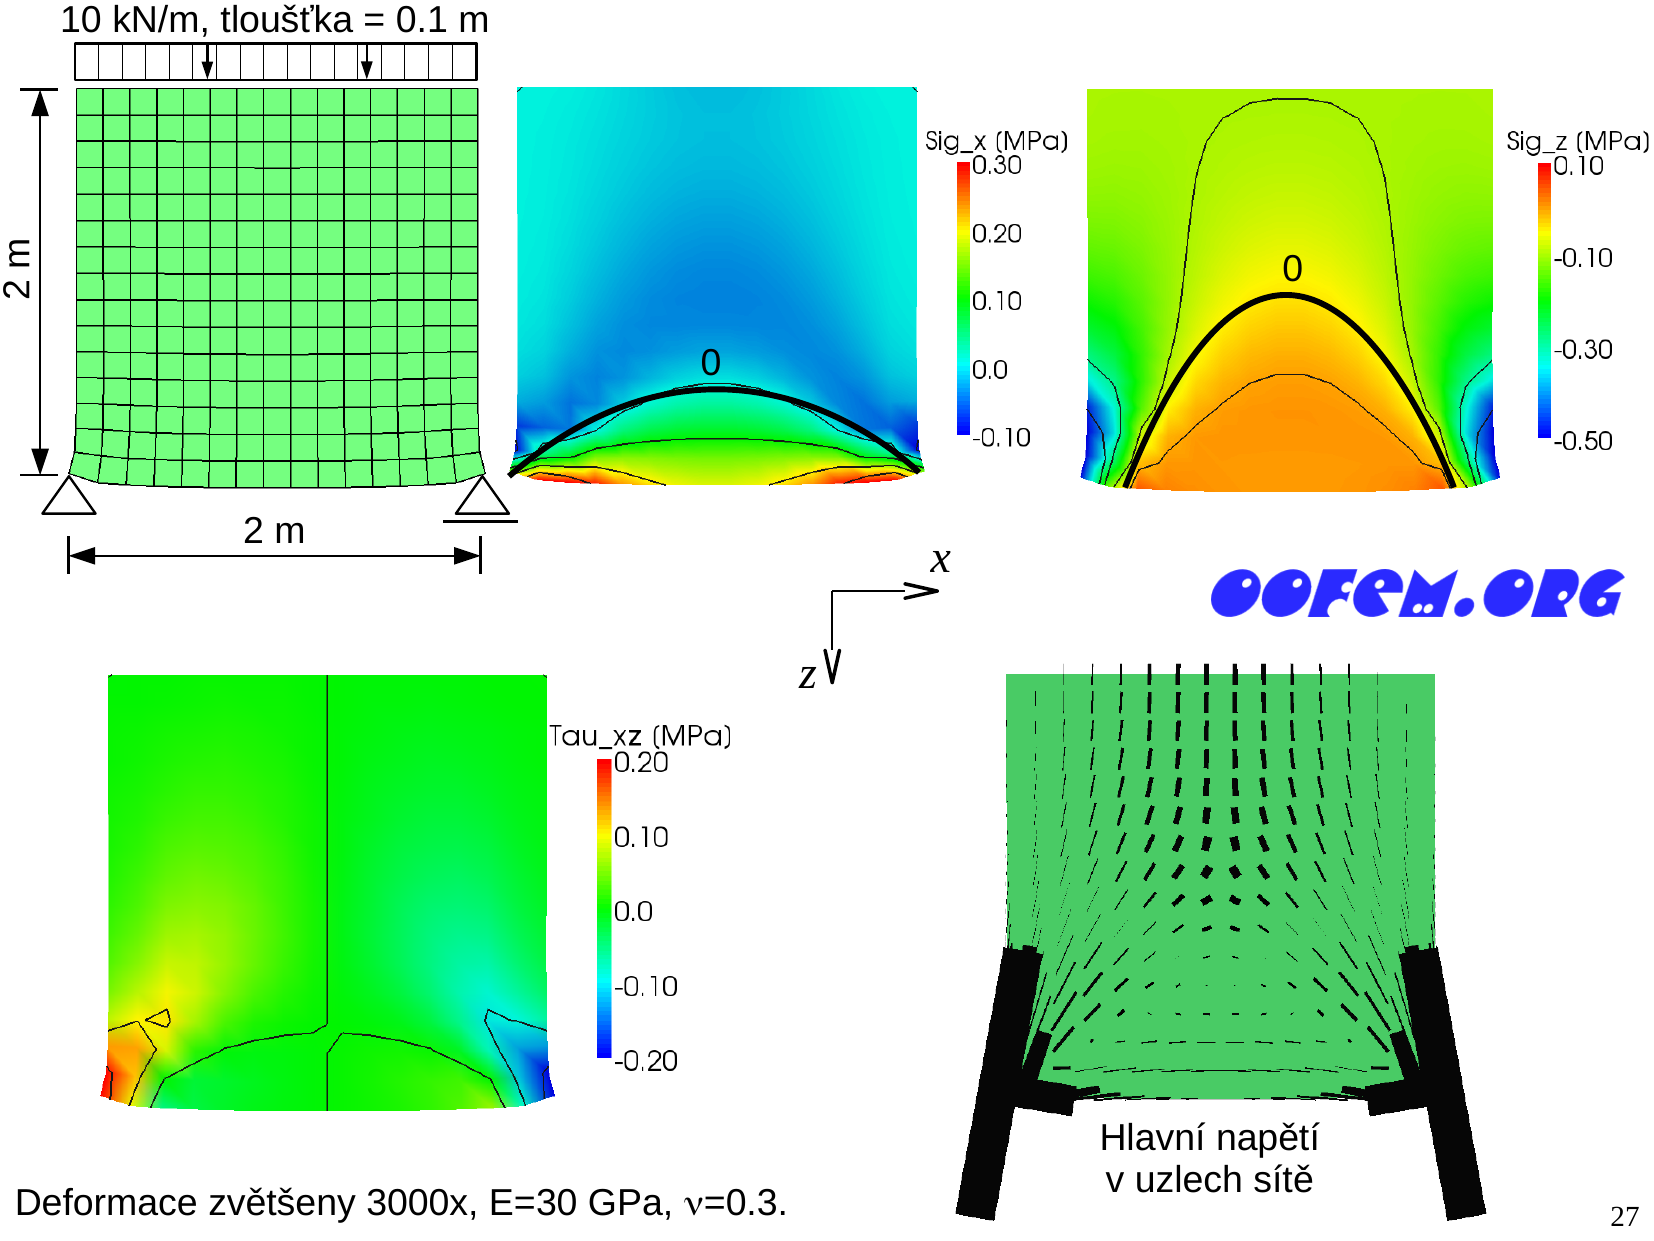

10 kN/m, tloušťka = 0.1 m
2 m
0
0
2 m
x
z
Hlavní napětí v uzlech sítě
Deformace zvětšeny 3000x, E=30 GPa, n=0.3.
27